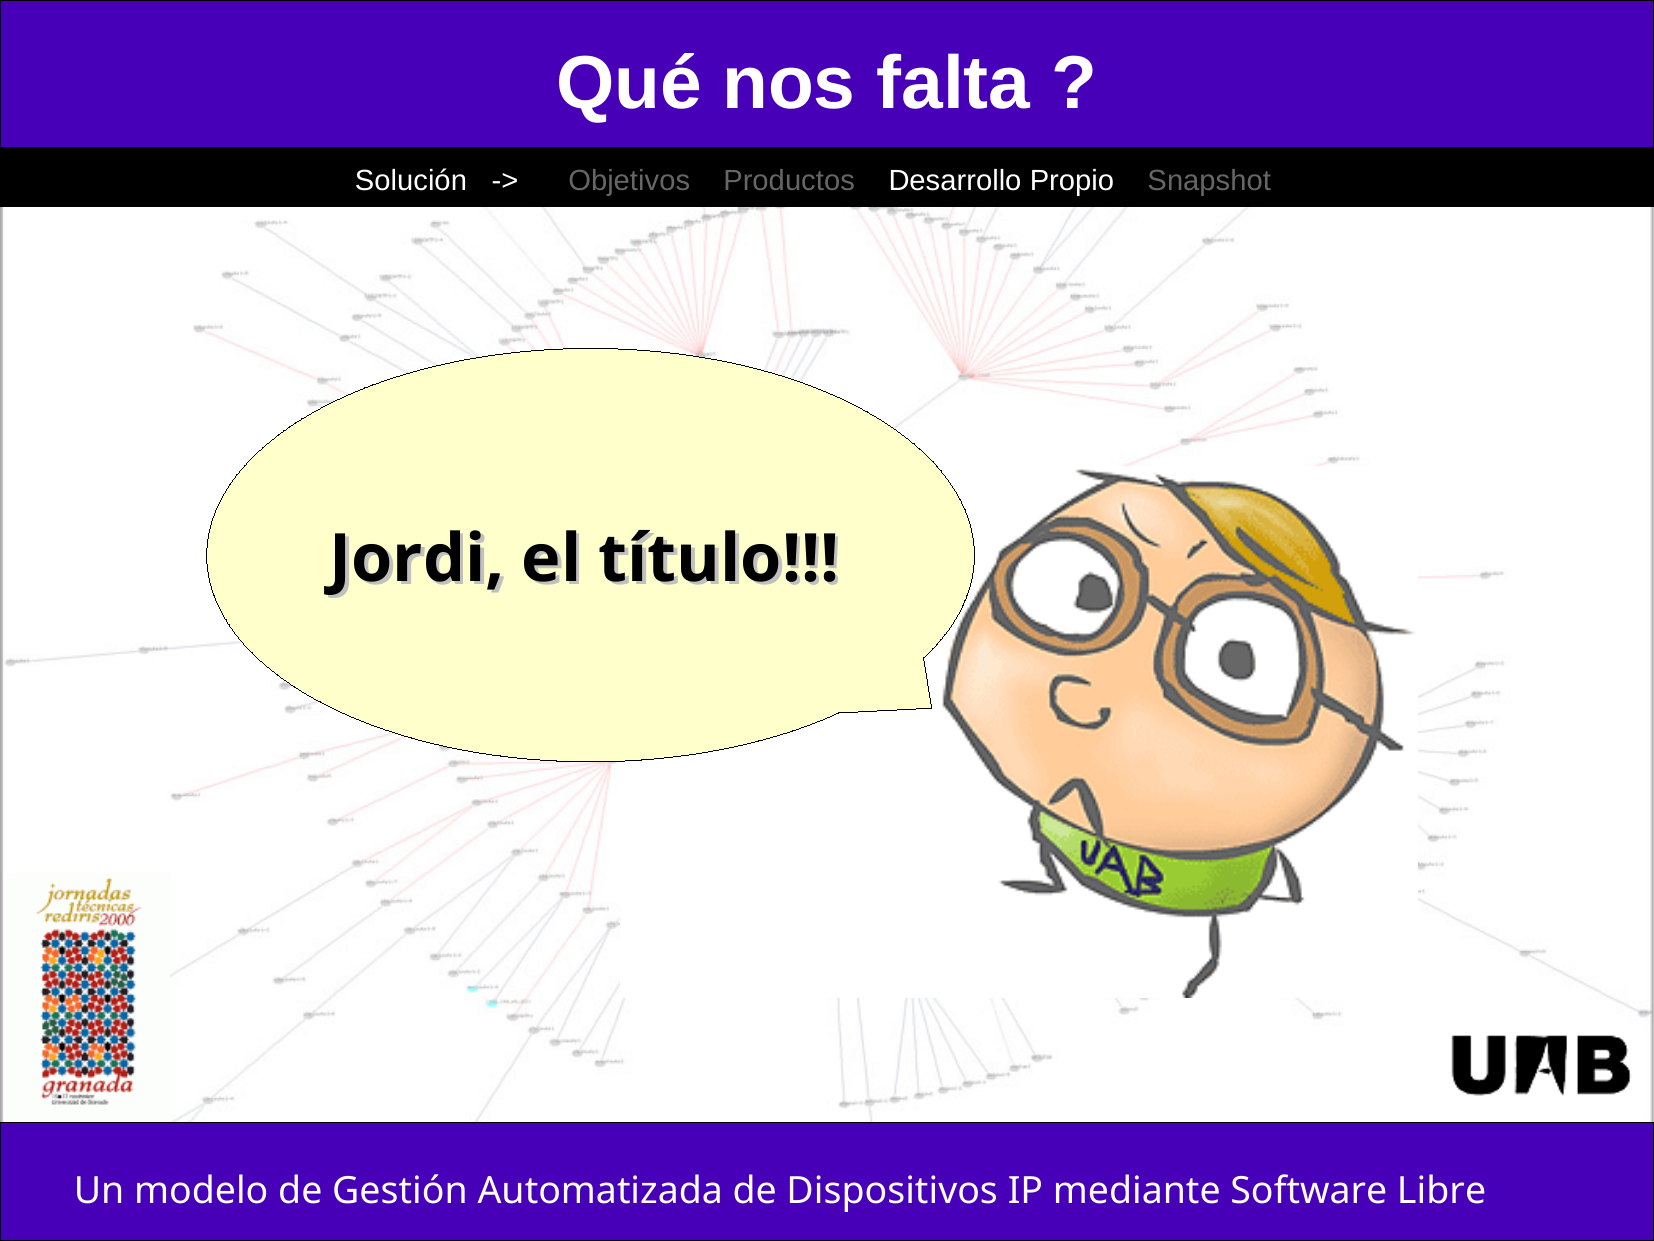

# Qué nos falta ?
 Solución -> Objetivos Productos Desarrollo Propio Snapshot
Jordi, el título!!!